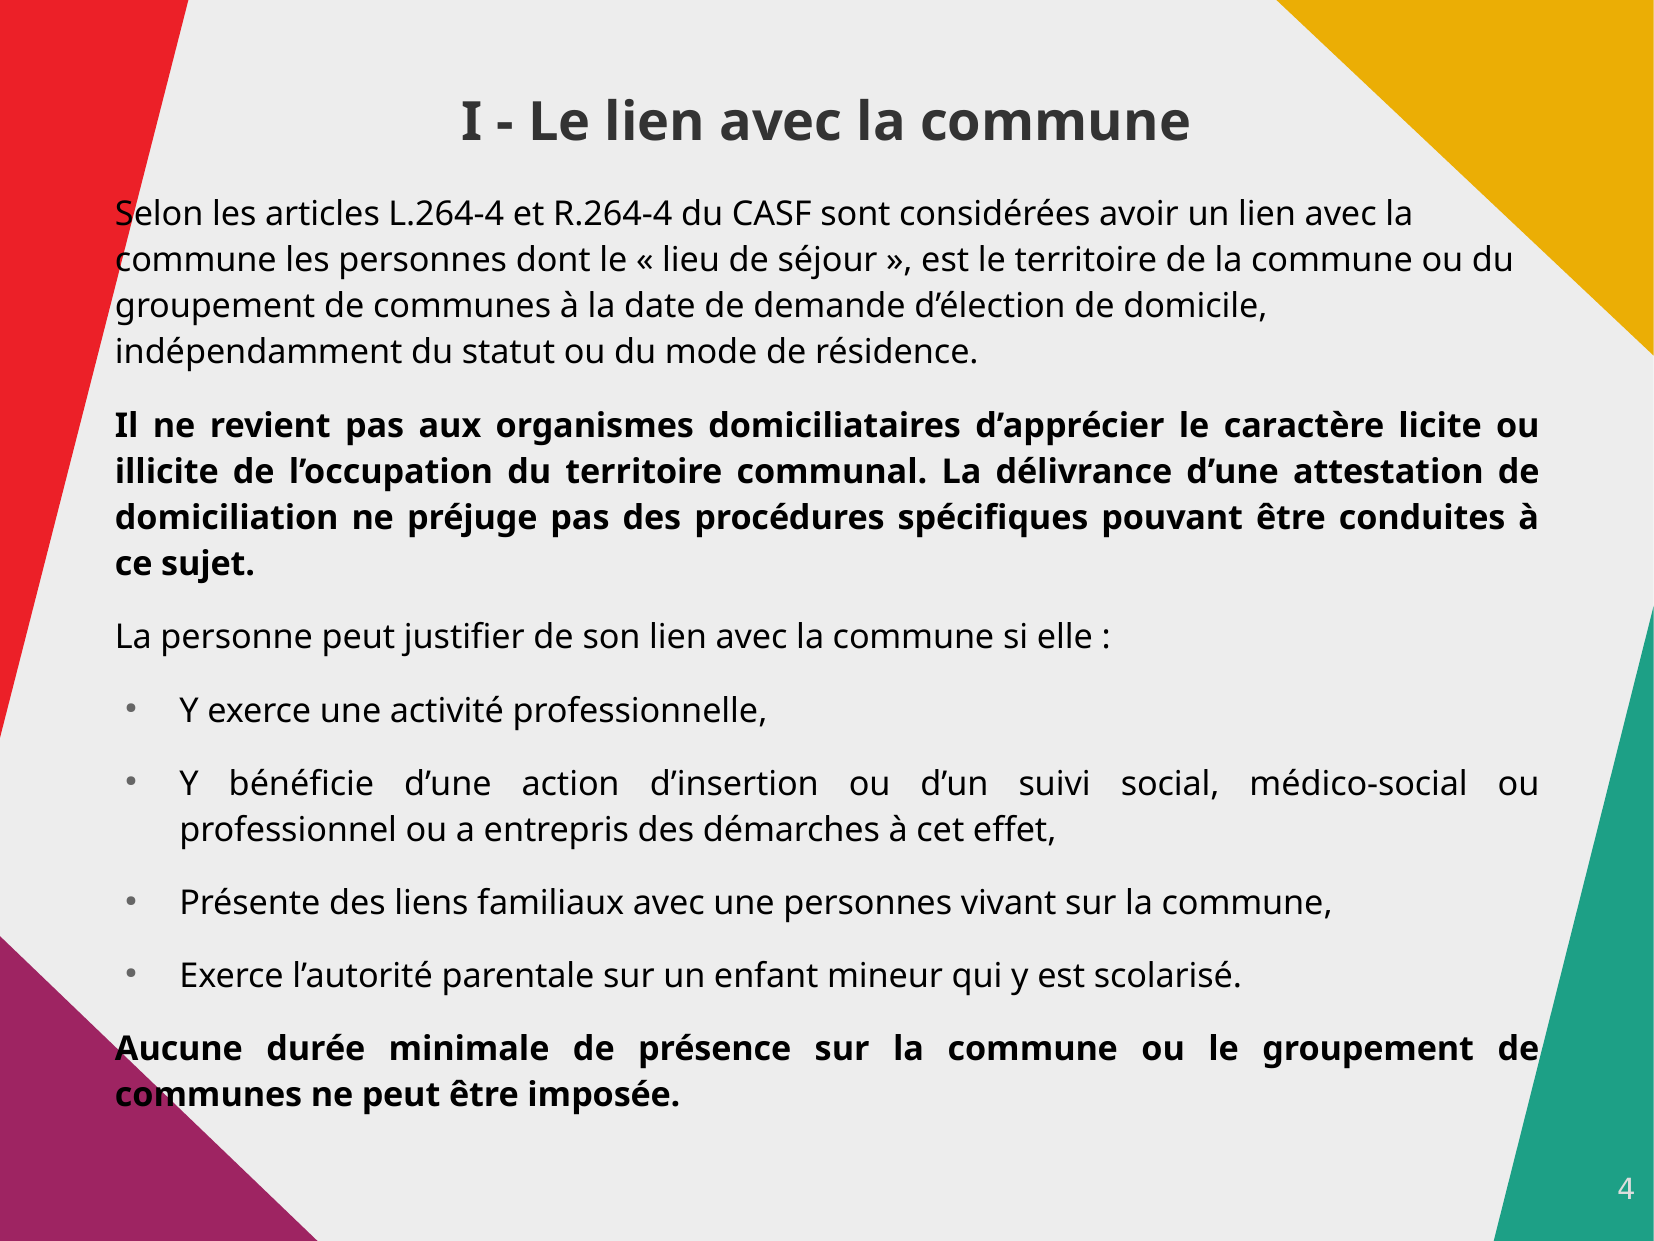

I - Le lien avec la commune
# Selon les articles L.264-4 et R.264-4 du CASF sont considérées avoir un lien avec la commune les personnes dont le « lieu de séjour », est le territoire de la commune ou du groupement de communes à la date de demande d’élection de domicile, indépendamment du statut ou du mode de résidence.
Il ne revient pas aux organismes domiciliataires d’apprécier le caractère licite ou illicite de l’occupation du territoire communal. La délivrance d’une attestation de domiciliation ne préjuge pas des procédures spécifiques pouvant être conduites à ce sujet.
La personne peut justifier de son lien avec la commune si elle :
Y exerce une activité professionnelle,
Y bénéficie d’une action d’insertion ou d’un suivi social, médico-social ou professionnel ou a entrepris des démarches à cet effet,
Présente des liens familiaux avec une personnes vivant sur la commune,
Exerce l’autorité parentale sur un enfant mineur qui y est scolarisé.
Aucune durée minimale de présence sur la commune ou le groupement de communes ne peut être imposée.
4